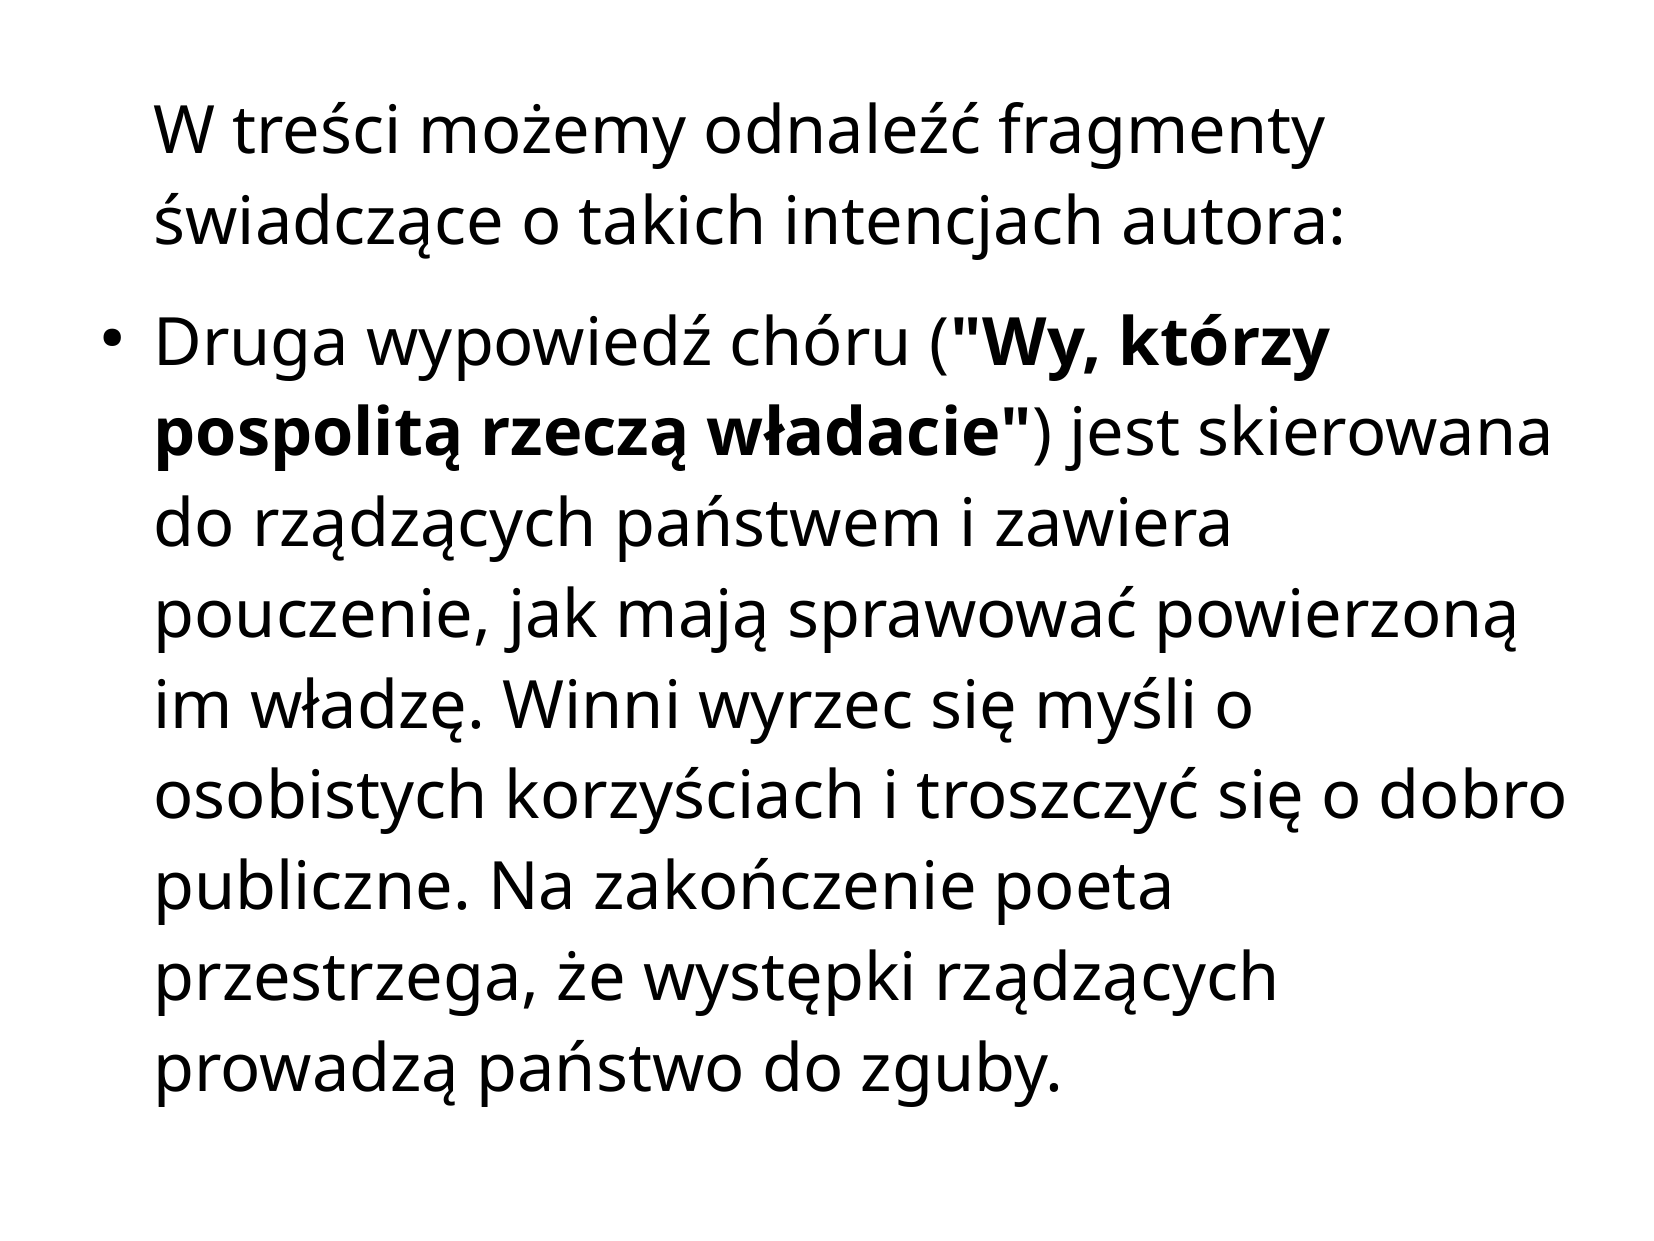

#
W treści możemy odnaleźć fragmenty świadczące o takich intencjach autora:
Druga wypowiedź chóru ("Wy, którzy pospolitą rzeczą władacie") jest skierowana do rządzących państwem i zawiera pouczenie, jak mają sprawować powierzoną im władzę. Winni wyrzec się myśli o osobistych korzyściach i troszczyć się o dobro publiczne. Na zakończenie poeta przestrzega, że występki rządzących prowadzą państwo do zguby.